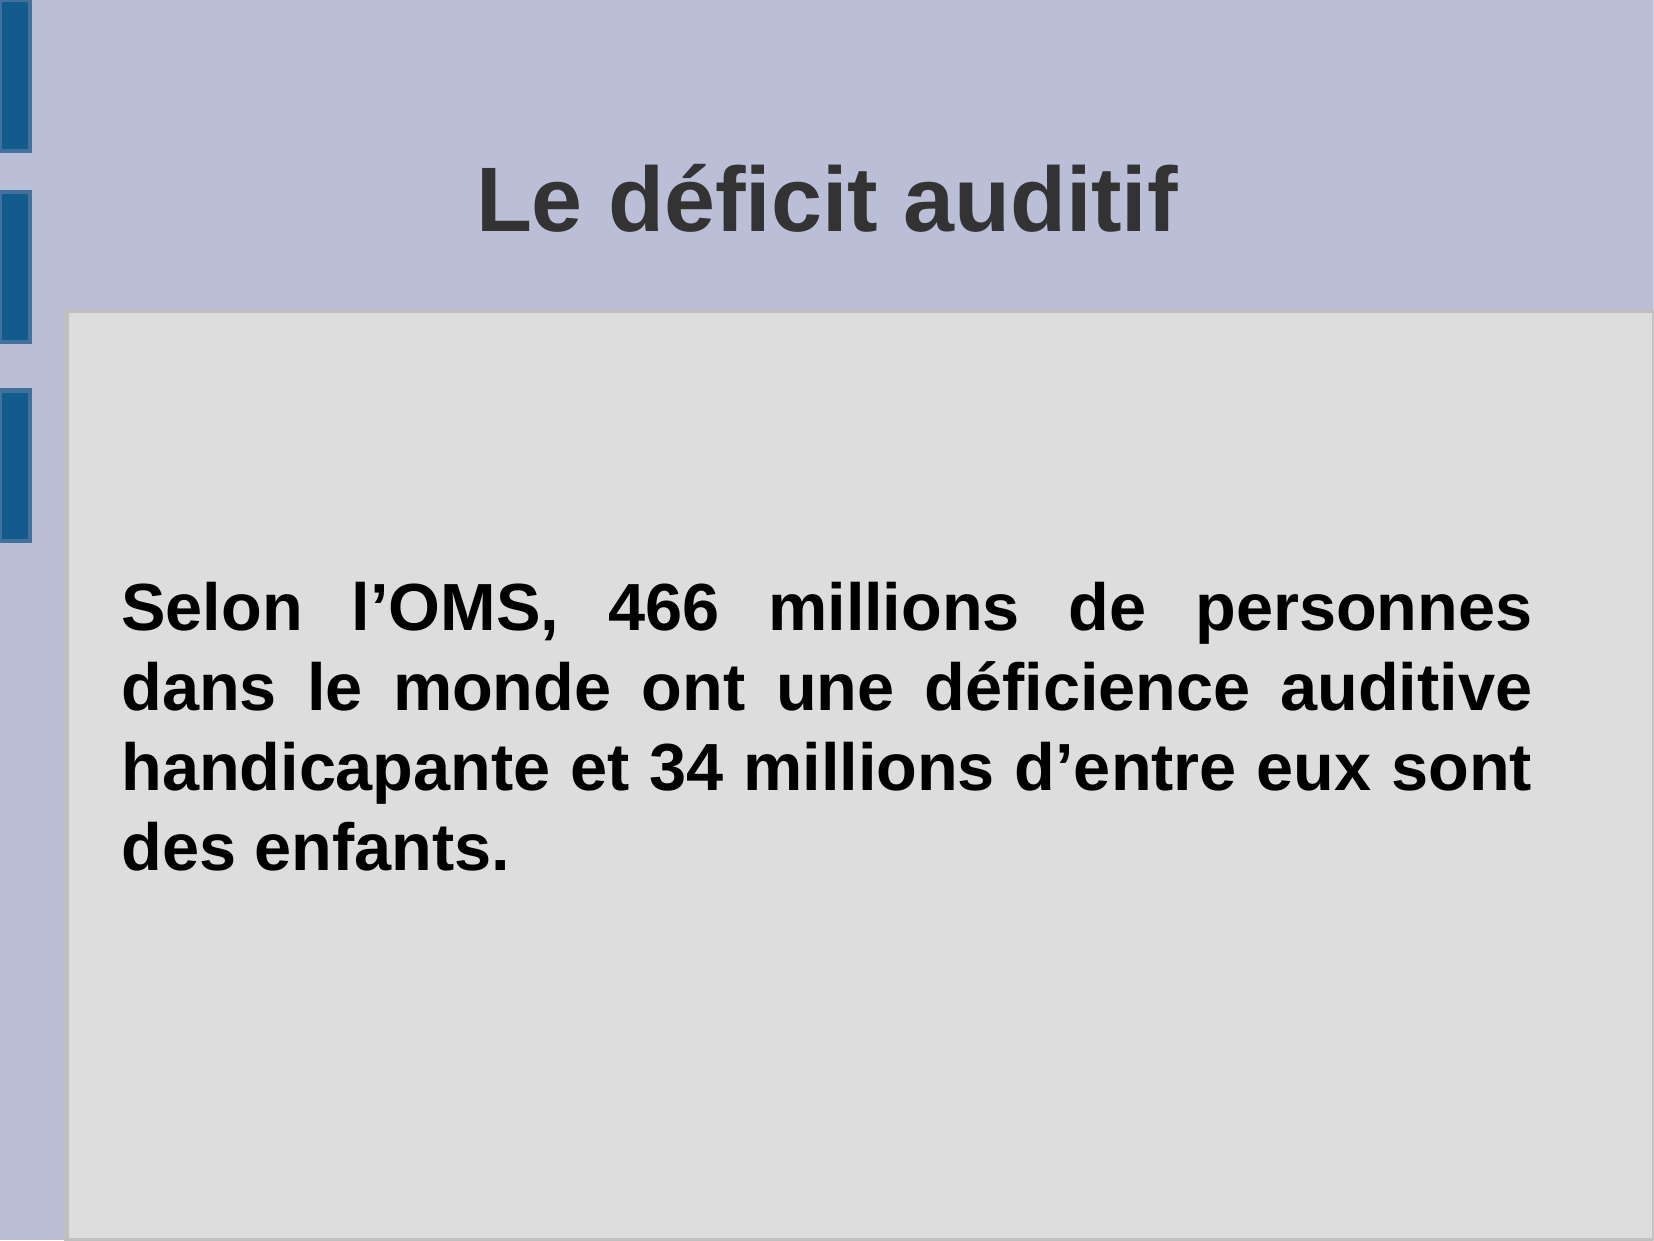

# Le déficit auditif
Selon l’OMS, 466 millions de personnes dans le monde ont une déficience auditive handicapante et 34 millions d’entre eux sont des enfants.